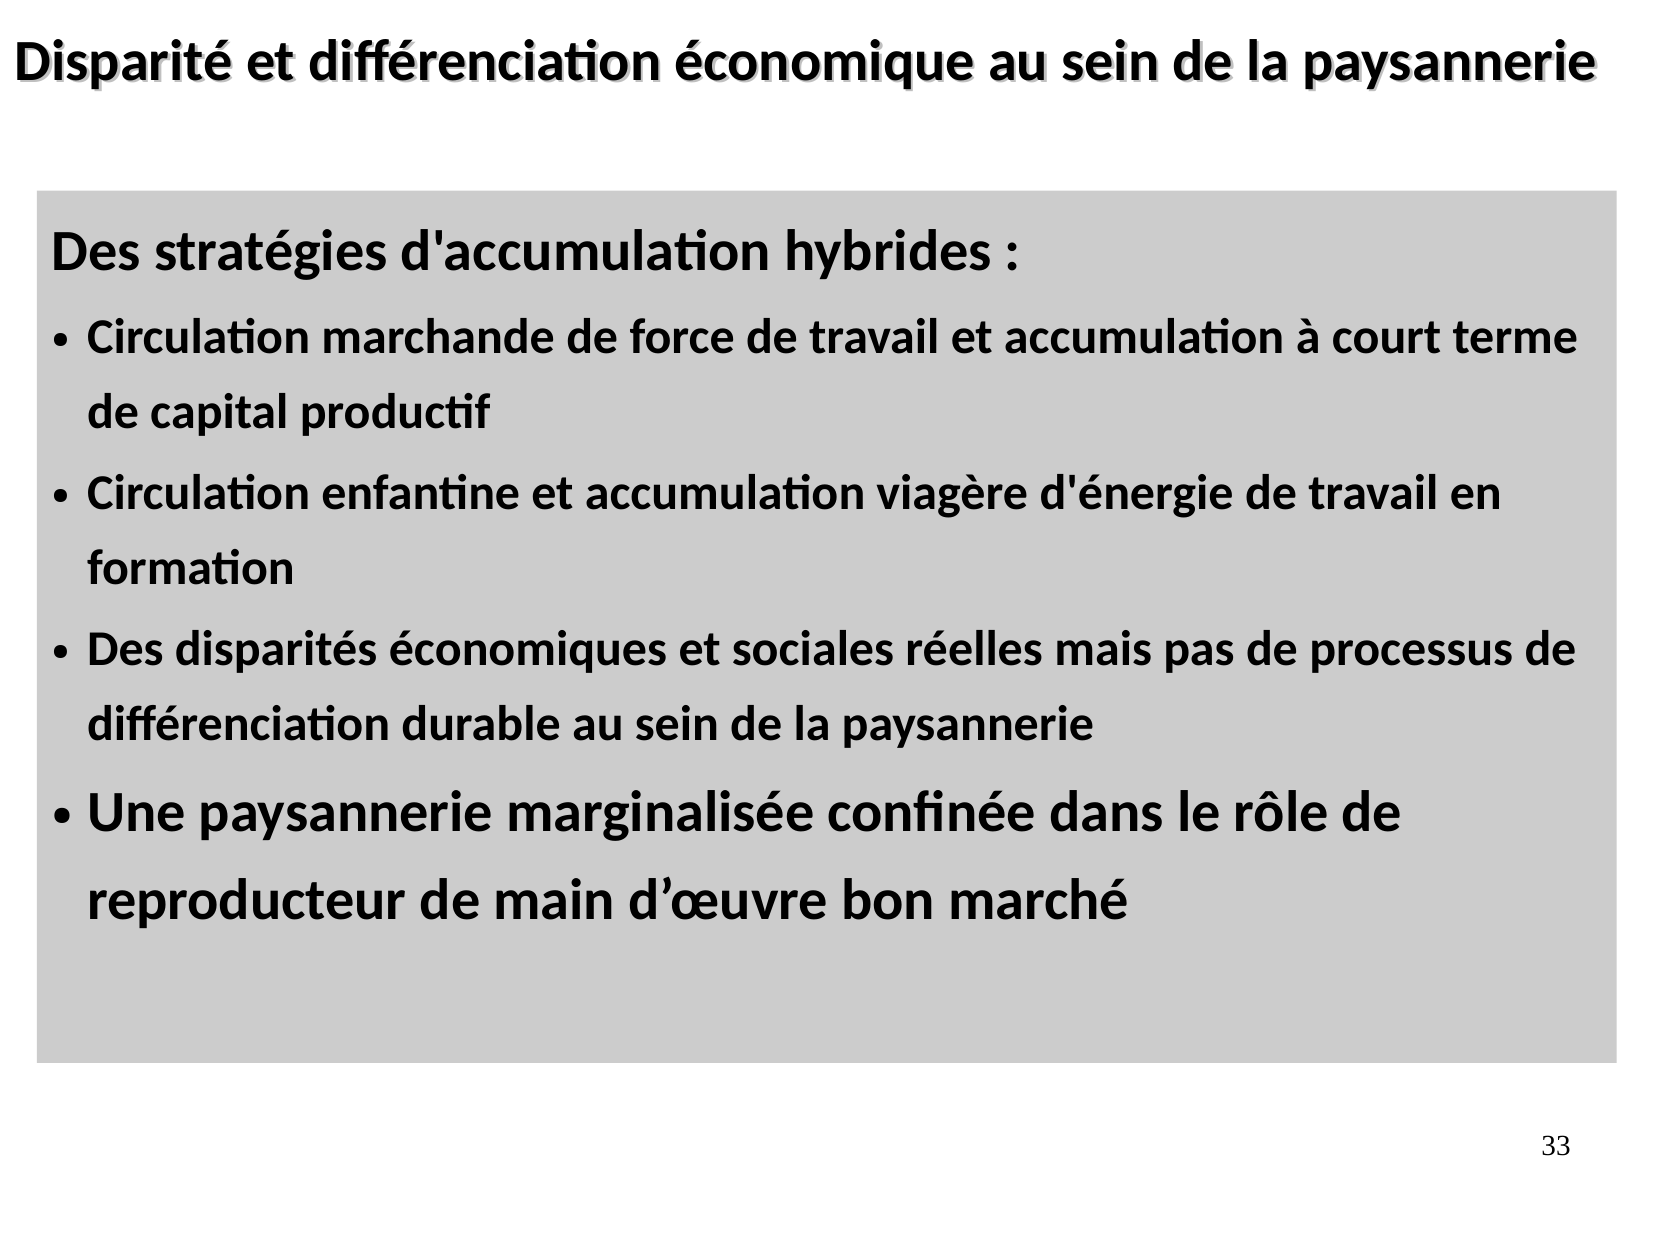

Disparité et différenciation économique au sein de la paysannerie
Des stratégies d'accumulation hybrides :
Circulation marchande de force de travail et accumulation à court terme de capital productif
Circulation enfantine et accumulation viagère d'énergie de travail en formation
Des disparités économiques et sociales réelles mais pas de processus de différenciation durable au sein de la paysannerie
Une paysannerie marginalisée confinée dans le rôle de reproducteur de main d’œuvre bon marché
33